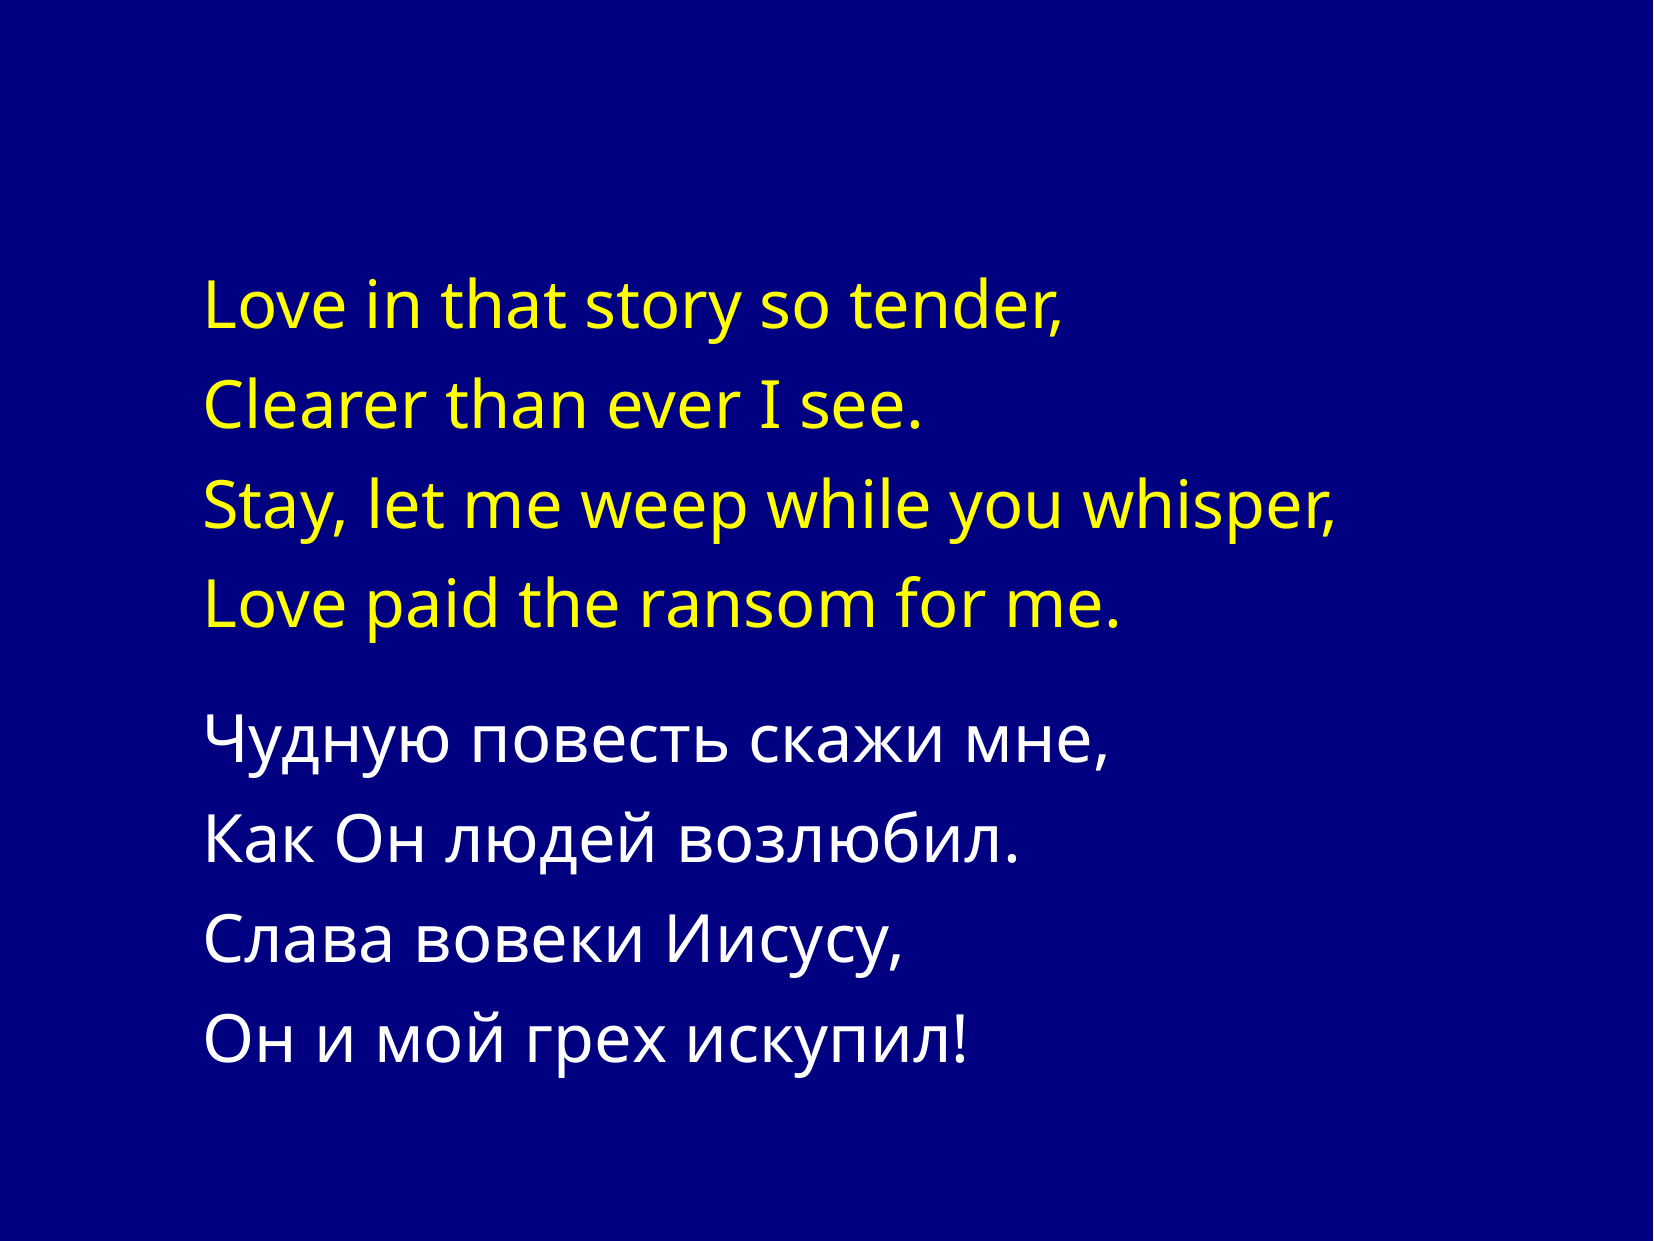

Love in that story so tender,
	Clearer than ever I see.
	Stay, let me weep while you whisper,
	Love paid the ransom for me.
	Чудную повесть скажи мне,
	Как Он людей возлюбил.
	Слава вовеки Иисусу,
	Он и мой грех искупил!